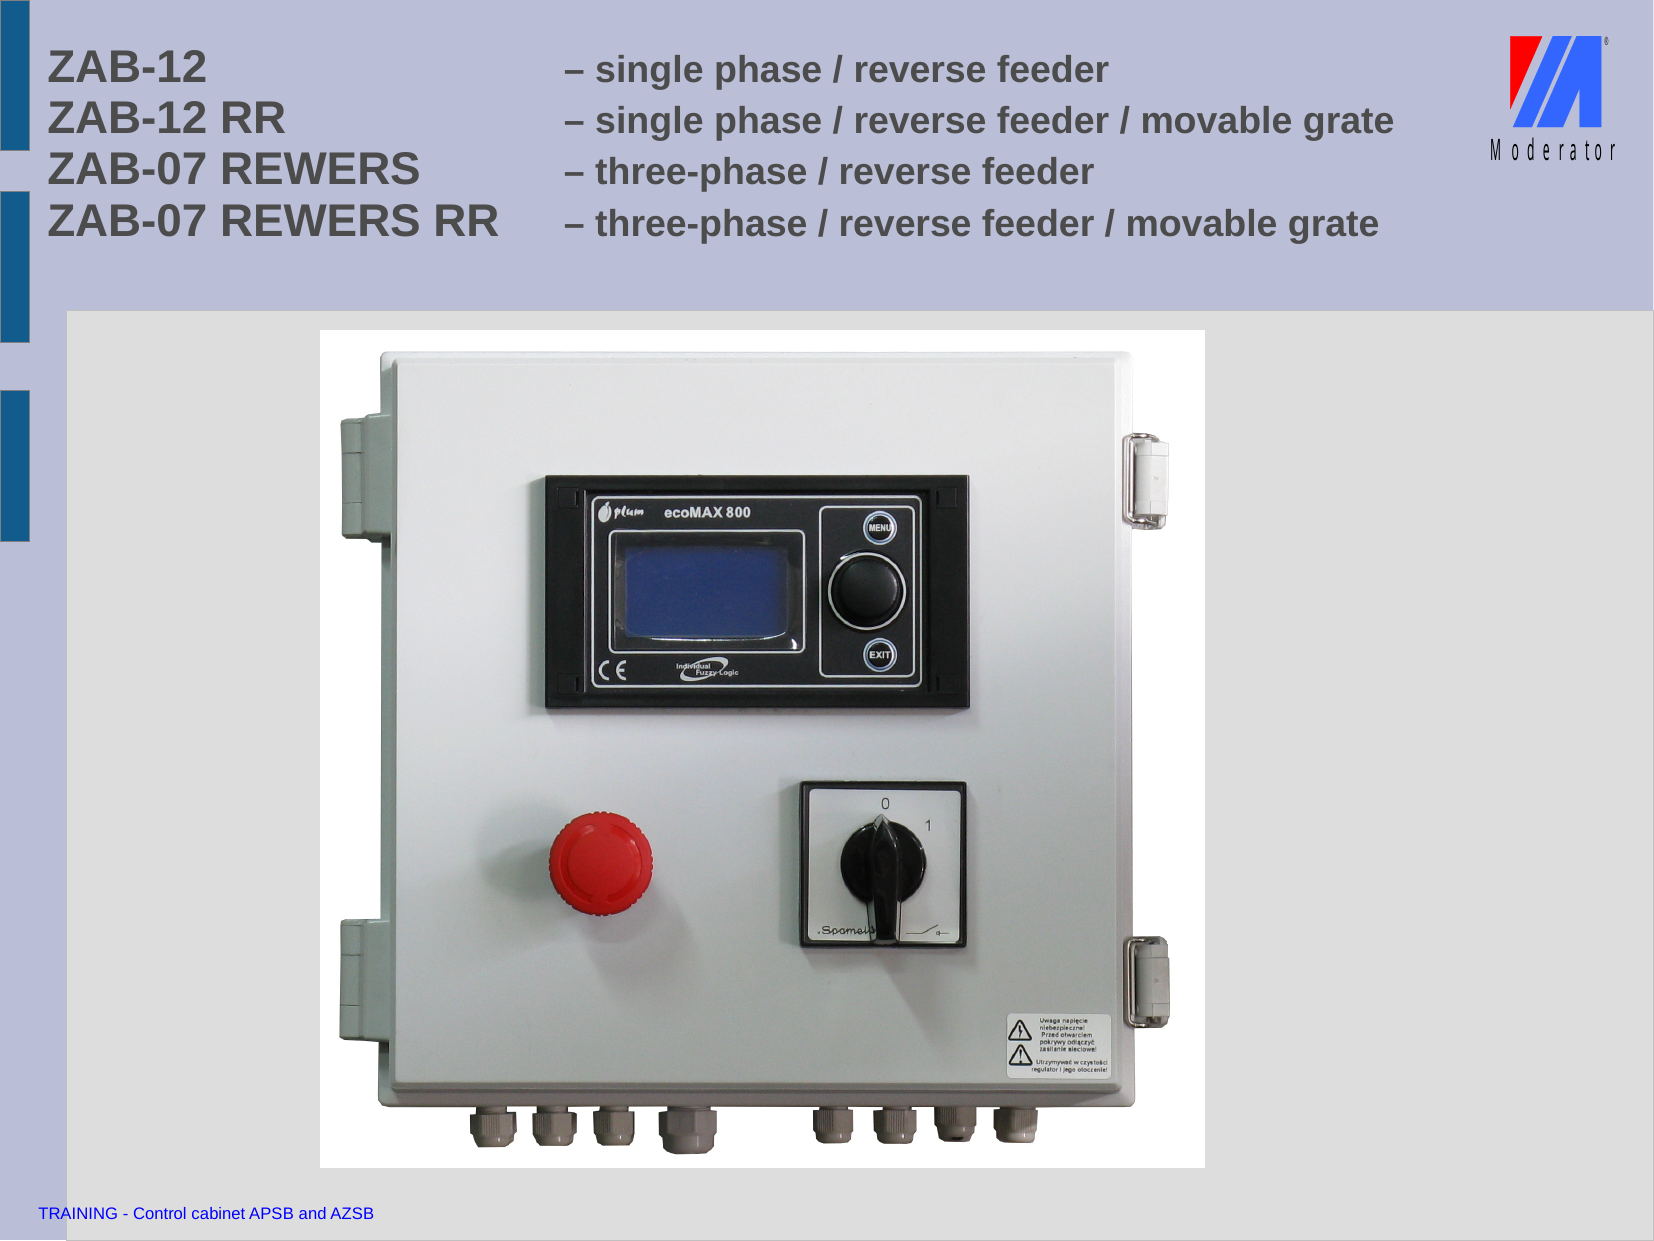

# ZAB-12 					– single phase / reverse feeder ZAB-12 RR 				– single phase / reverse feeder / movable grate ZAB-07 REWERS		– three-phase / reverse feeder ZAB-07 REWERS RR	– three-phase / reverse feeder / movable grate
TRAINING - Control cabinet APSB and AZSB